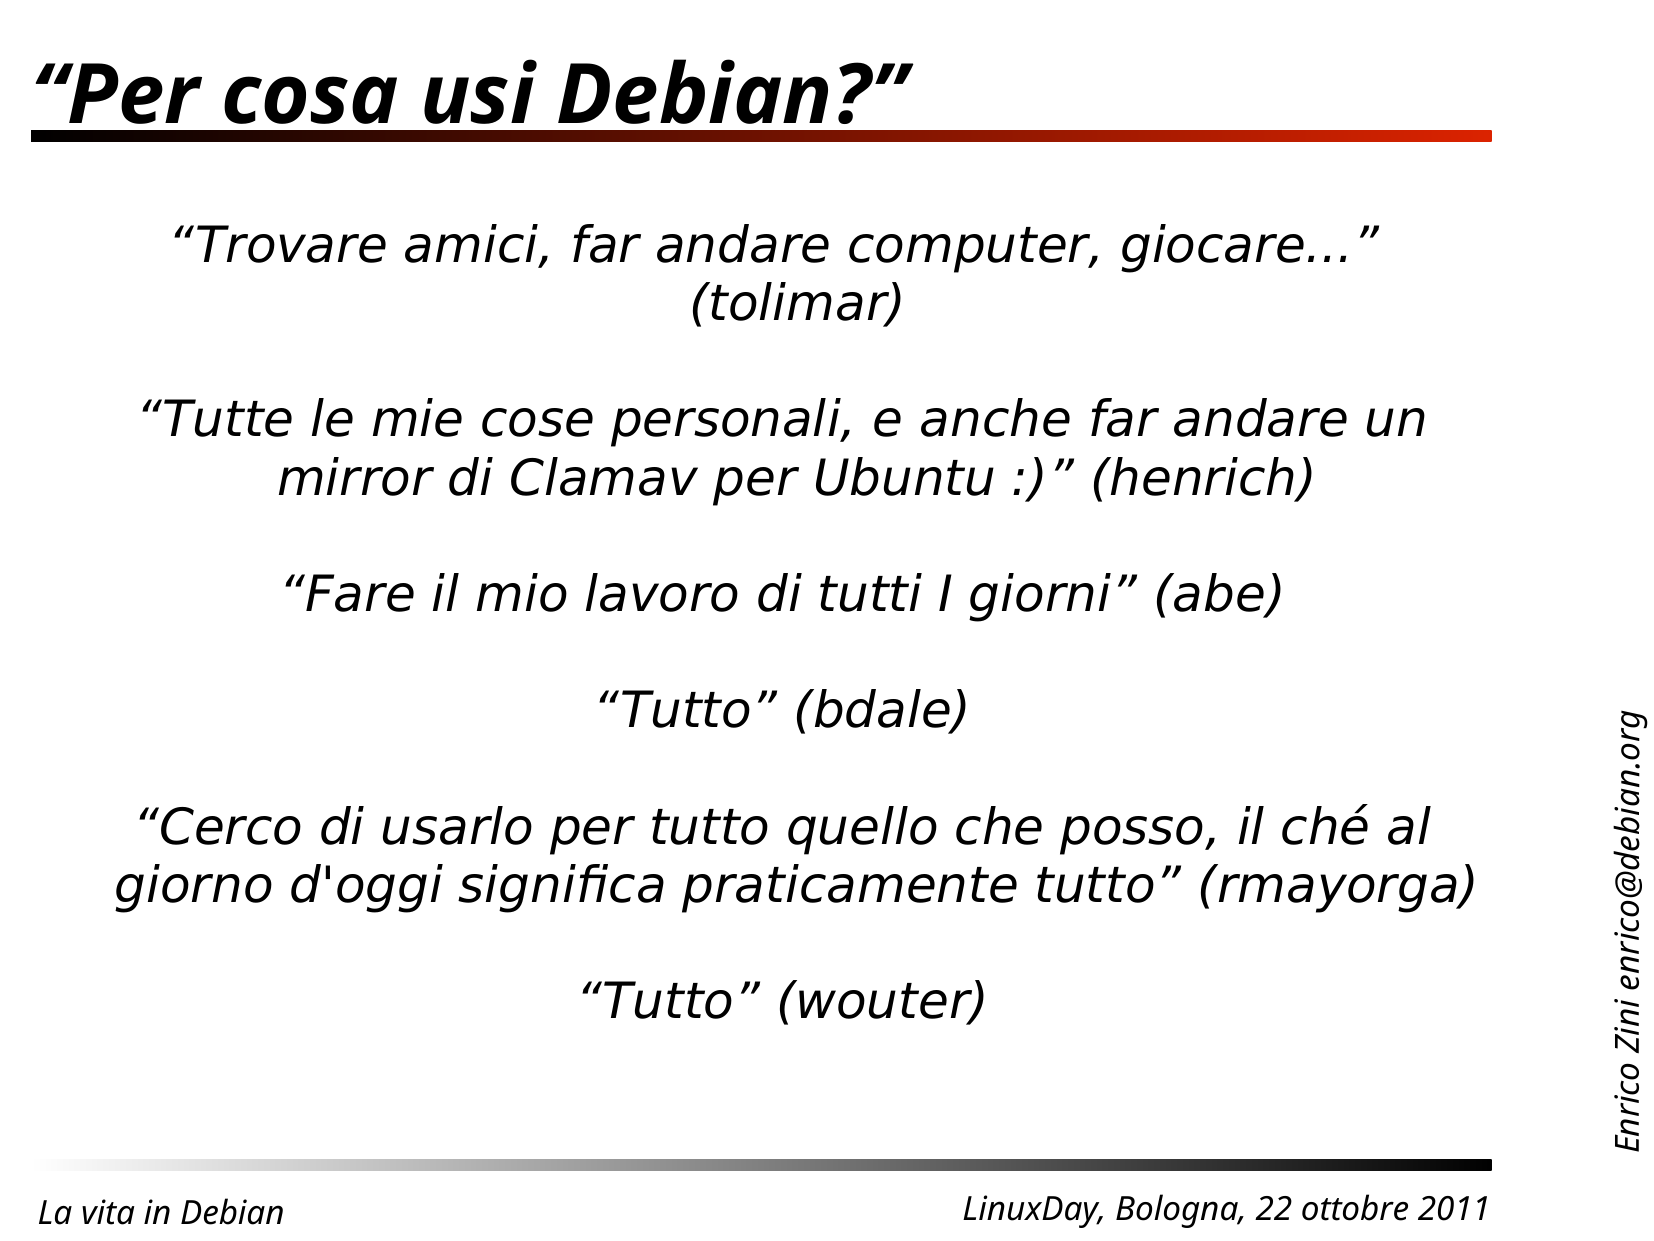

“Per cosa usi Debian?”
“Trovare amici, far andare computer, giocare...” (tolimar)
“Tutte le mie cose personali, e anche far andare un mirror di Clamav per Ubuntu :)” (henrich)
“Fare il mio lavoro di tutti I giorni” (abe)
“Tutto” (bdale)
“Cerco di usarlo per tutto quello che posso, il ché al giorno d'oggi significa praticamente tutto” (rmayorga)
“Tutto” (wouter)